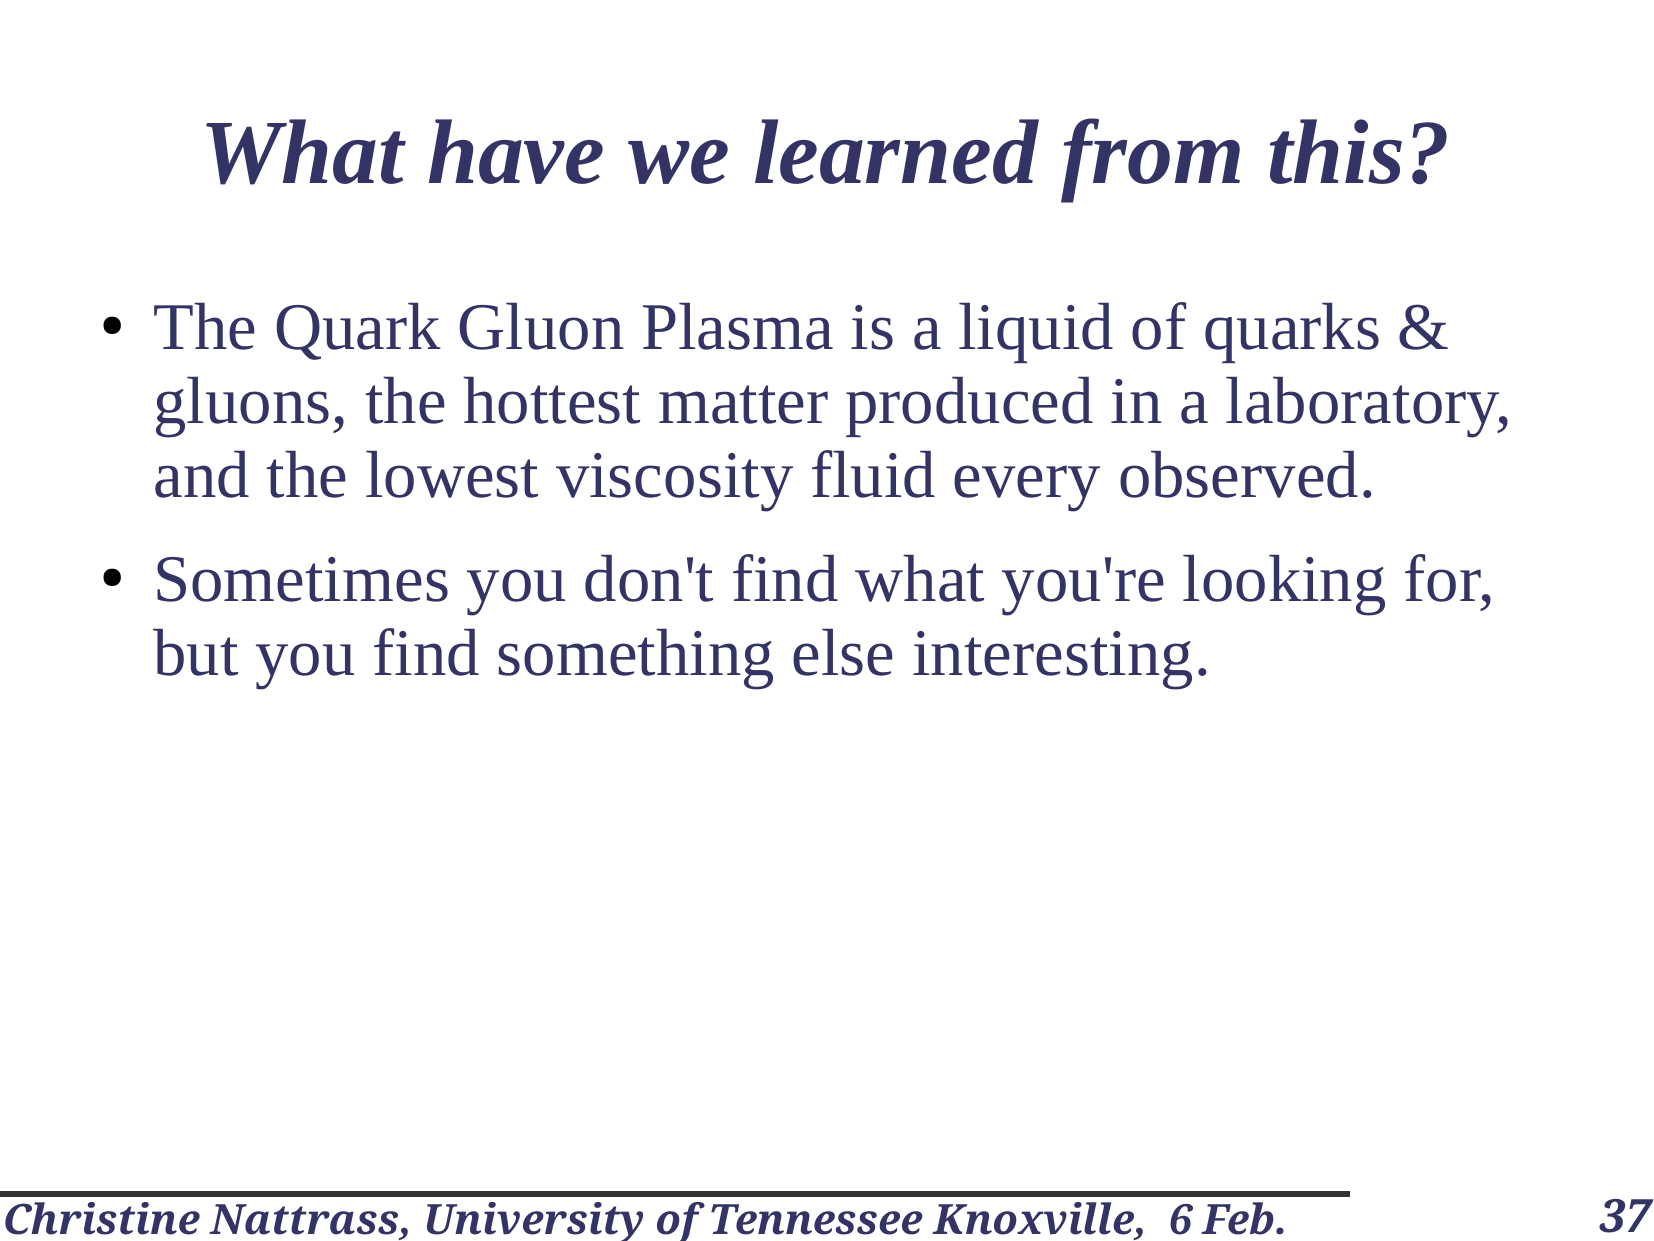

# What have we learned from this?
The Quark Gluon Plasma is a liquid of quarks & gluons, the hottest matter produced in a laboratory, and the lowest viscosity fluid every observed.
Sometimes you don't find what you're looking for, but you find something else interesting.